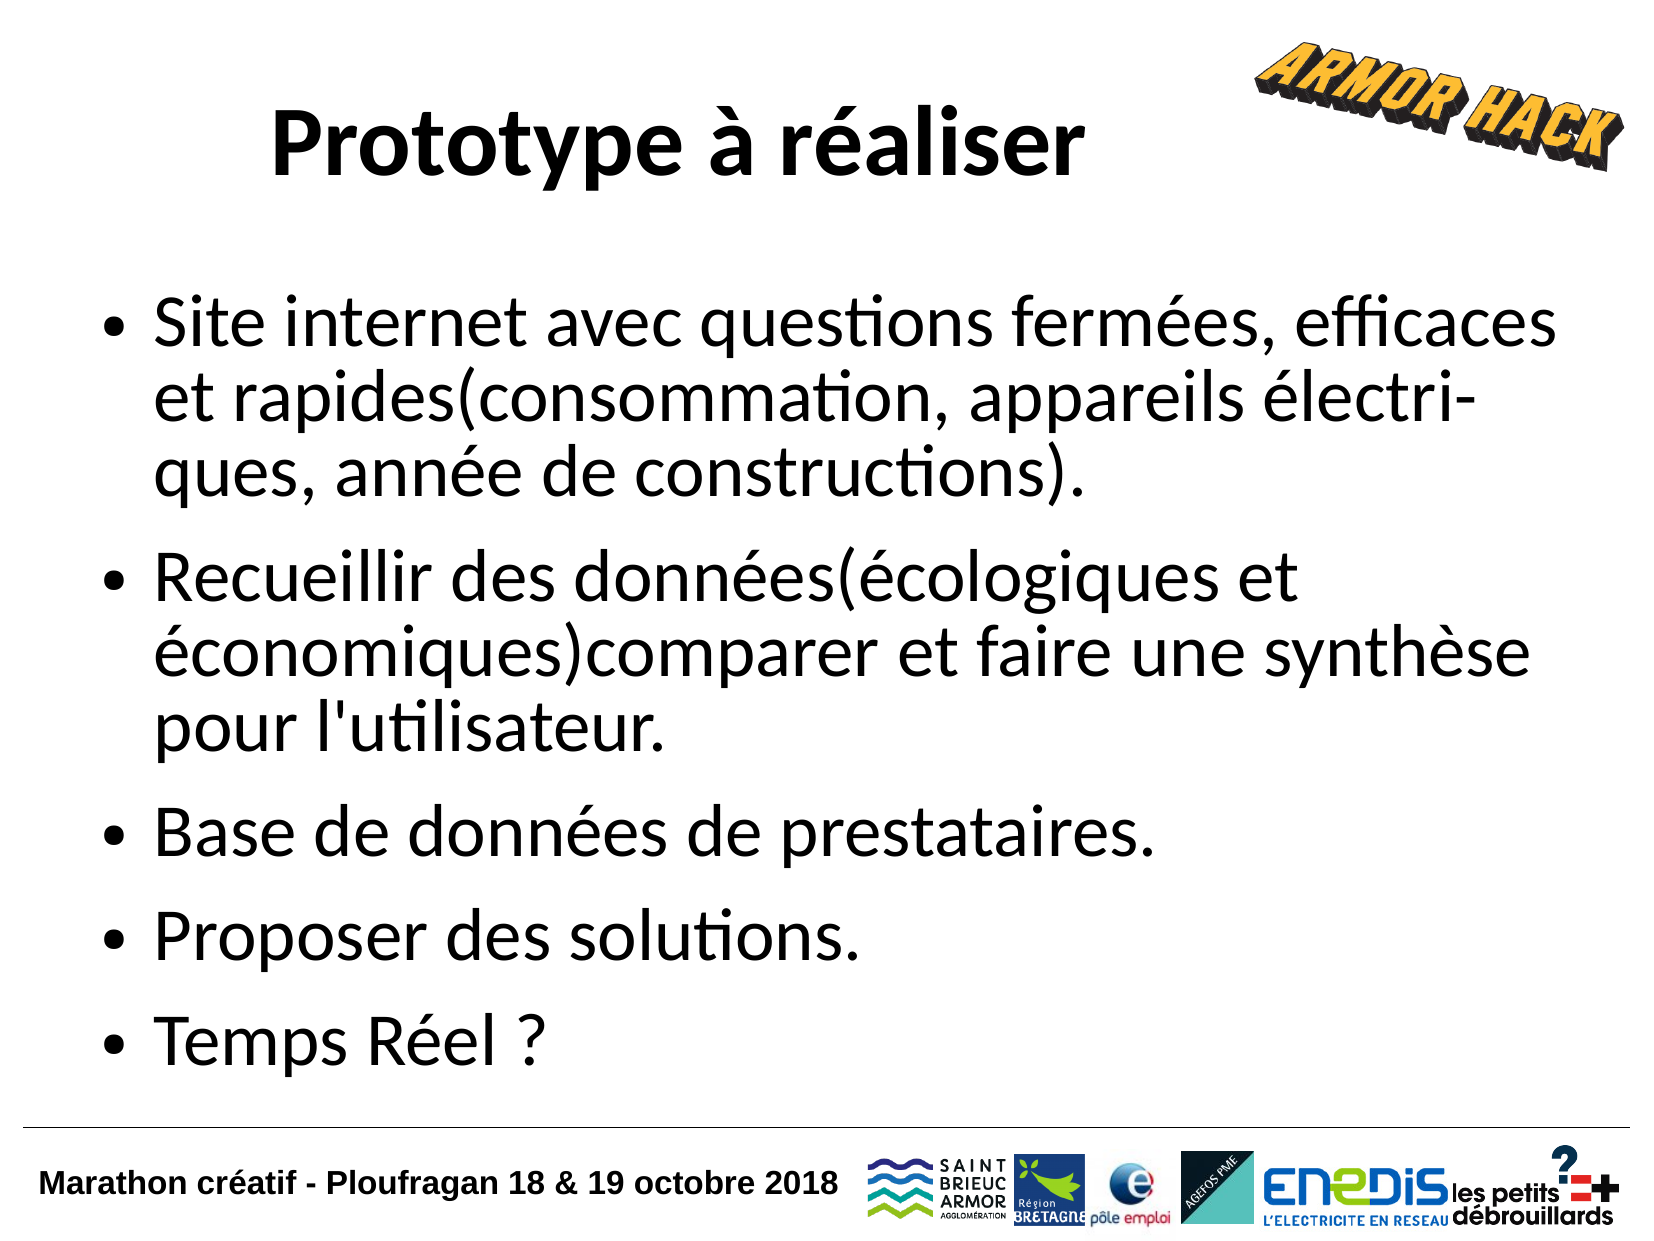

# Prototype à réaliser
Site internet avec questions fermées, efficaces et rapides(consommation, appareils électri-ques, année de constructions).
Recueillir des données(écologiques et économiques)comparer et faire une synthèse pour l'utilisateur.
Base de données de prestataires.
Proposer des solutions.
Temps Réel ?
Marathon créatif - Ploufragan 18 & 19 octobre 2018